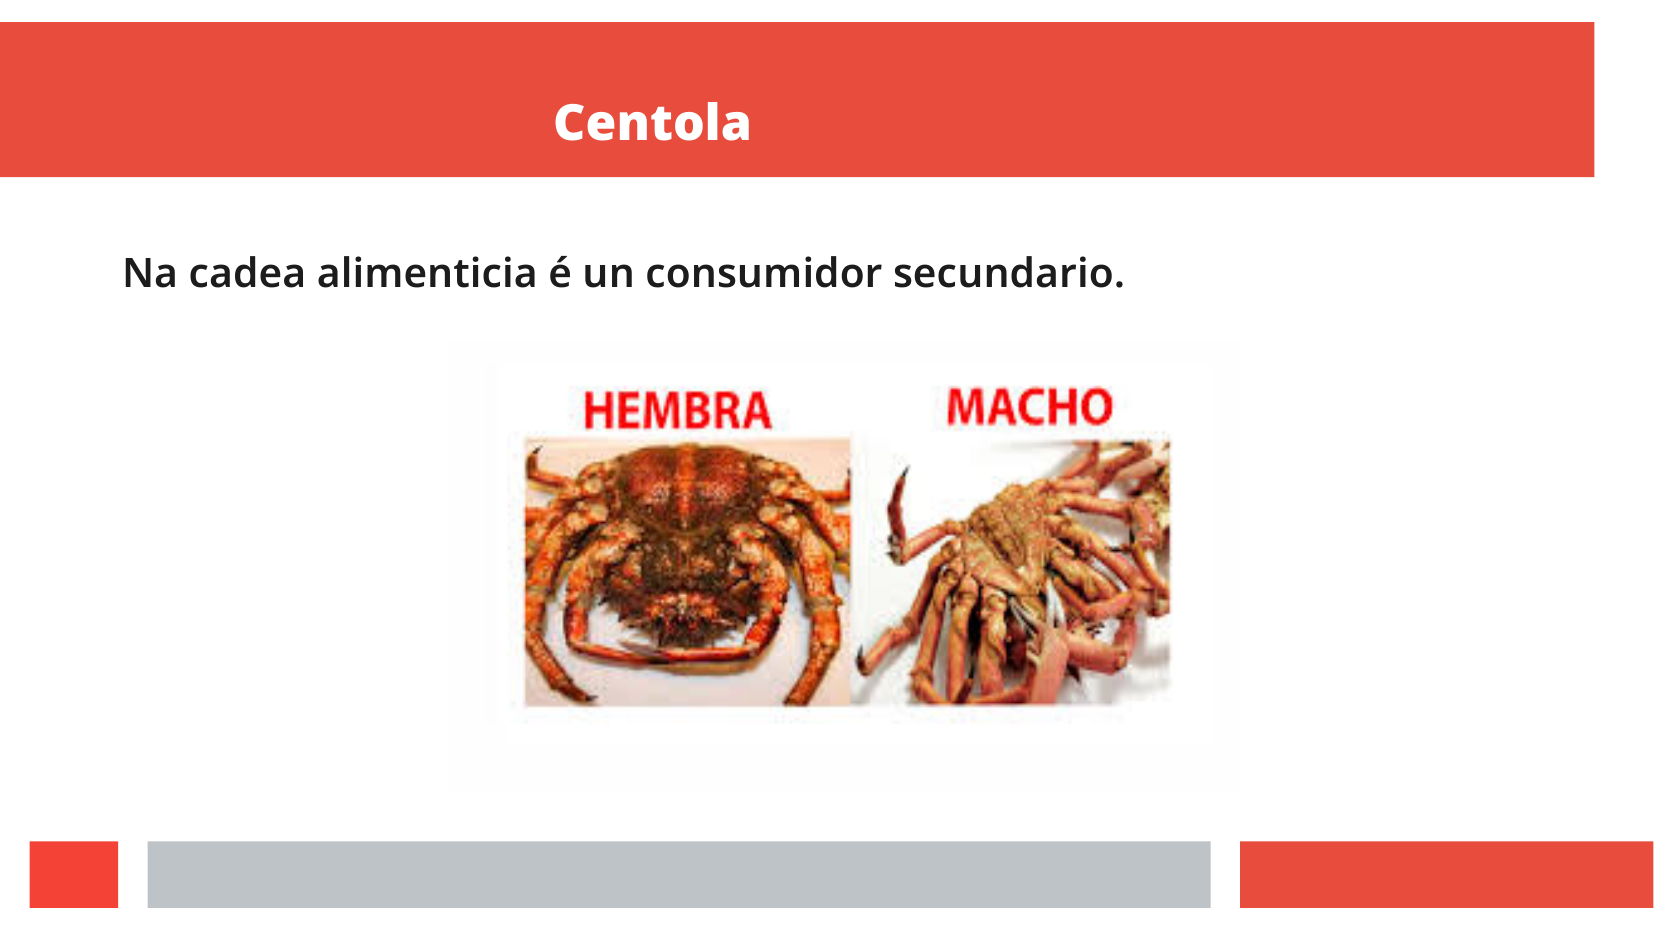

# Centola
 Na cadea alimenticia é un consumidor secundario.